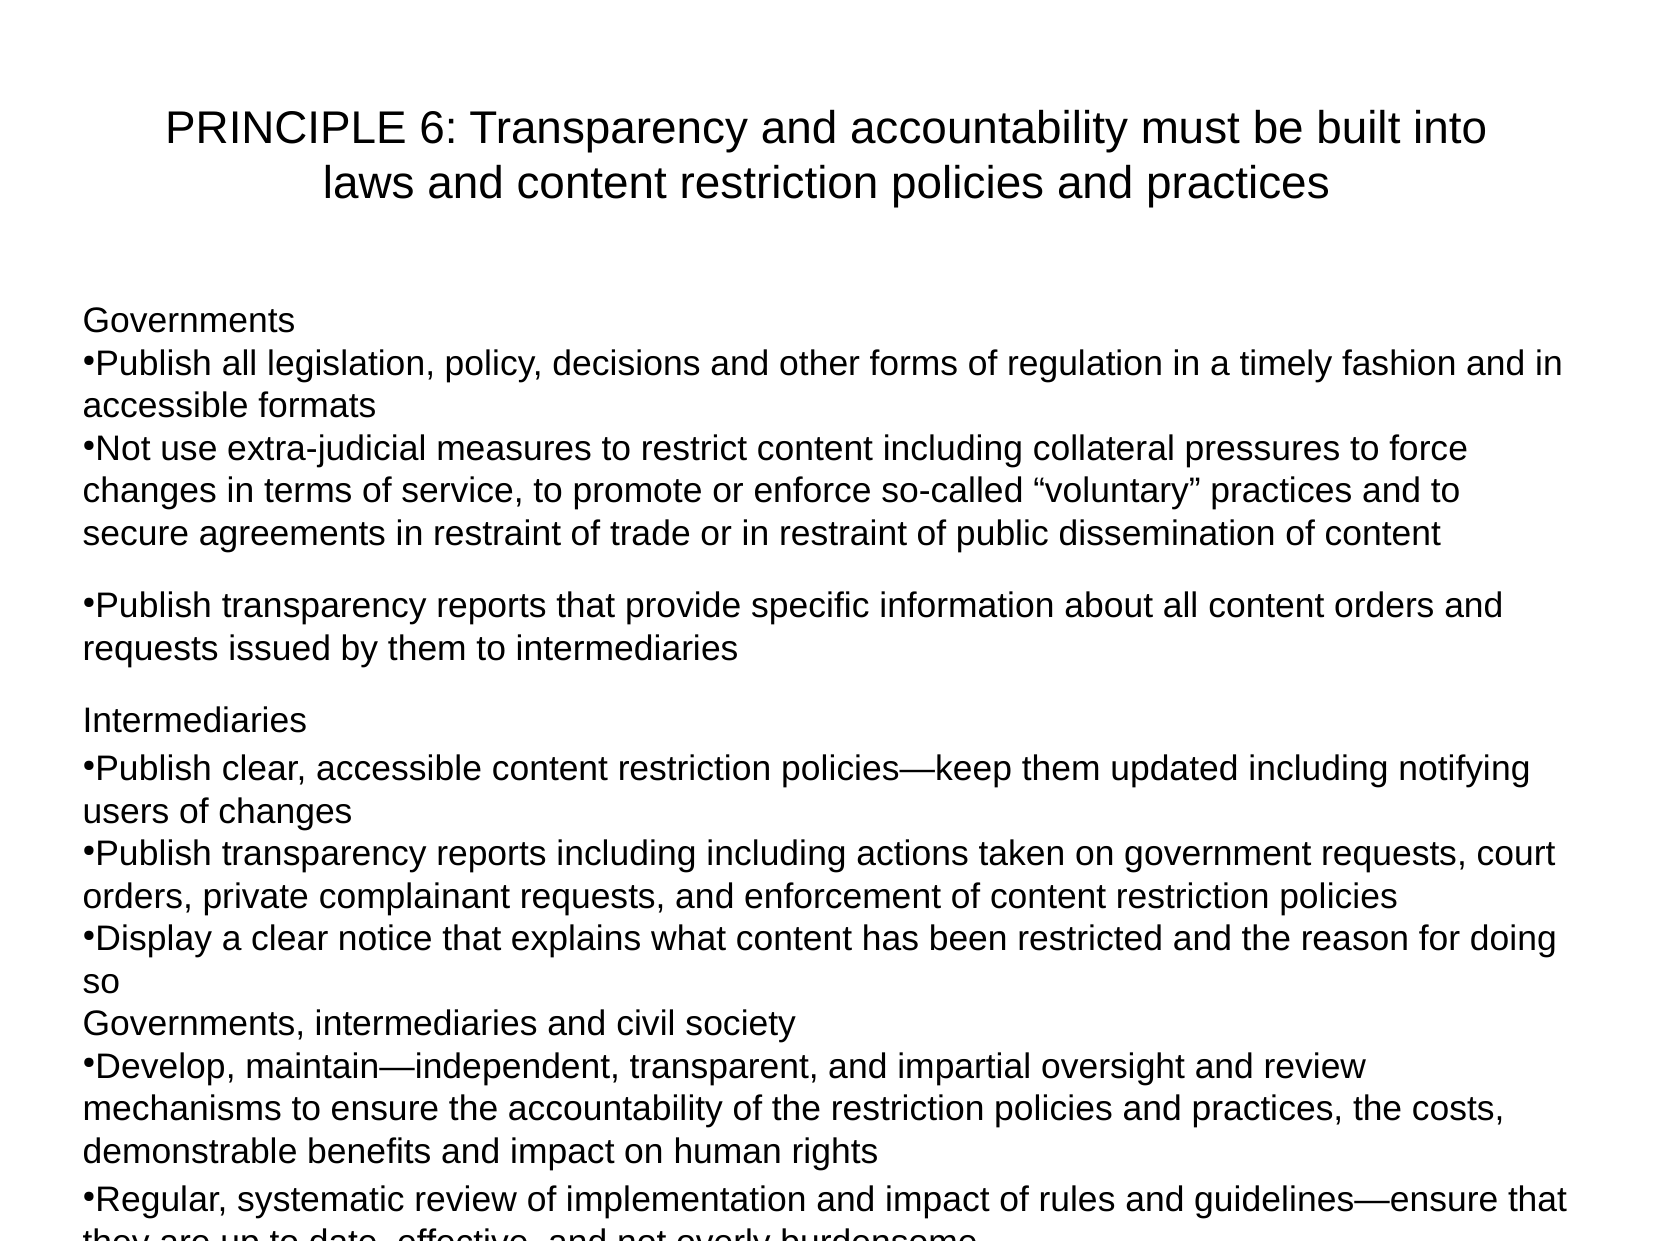

# PRINCIPLE 6: Transparency and accountability must be built into laws and content restriction policies and practices
Governments
Publish all legislation, policy, decisions and other forms of regulation in a timely fashion and in accessible formats
Not use extra-judicial measures to restrict content including collateral pressures to force changes in terms of service, to promote or enforce so-called “voluntary” practices and to secure agreements in restraint of trade or in restraint of public dissemination of content
Publish transparency reports that provide specific information about all content orders and requests issued by them to intermediaries
Intermediaries
Publish clear, accessible content restriction policies—keep them updated including notifying users of changes
Publish transparency reports including including actions taken on government requests, court orders, private complainant requests, and enforcement of content restriction policies
Display a clear notice that explains what content has been restricted and the reason for doing so
Governments, intermediaries and civil society
Develop, maintain—independent, transparent, and impartial oversight and review mechanisms to ensure the accountability of the restriction policies and practices, the costs, demonstrable benefits and impact on human rights
Regular, systematic review of implementation and impact of rules and guidelines—ensure that they are up to date, effective, and not overly burdensome